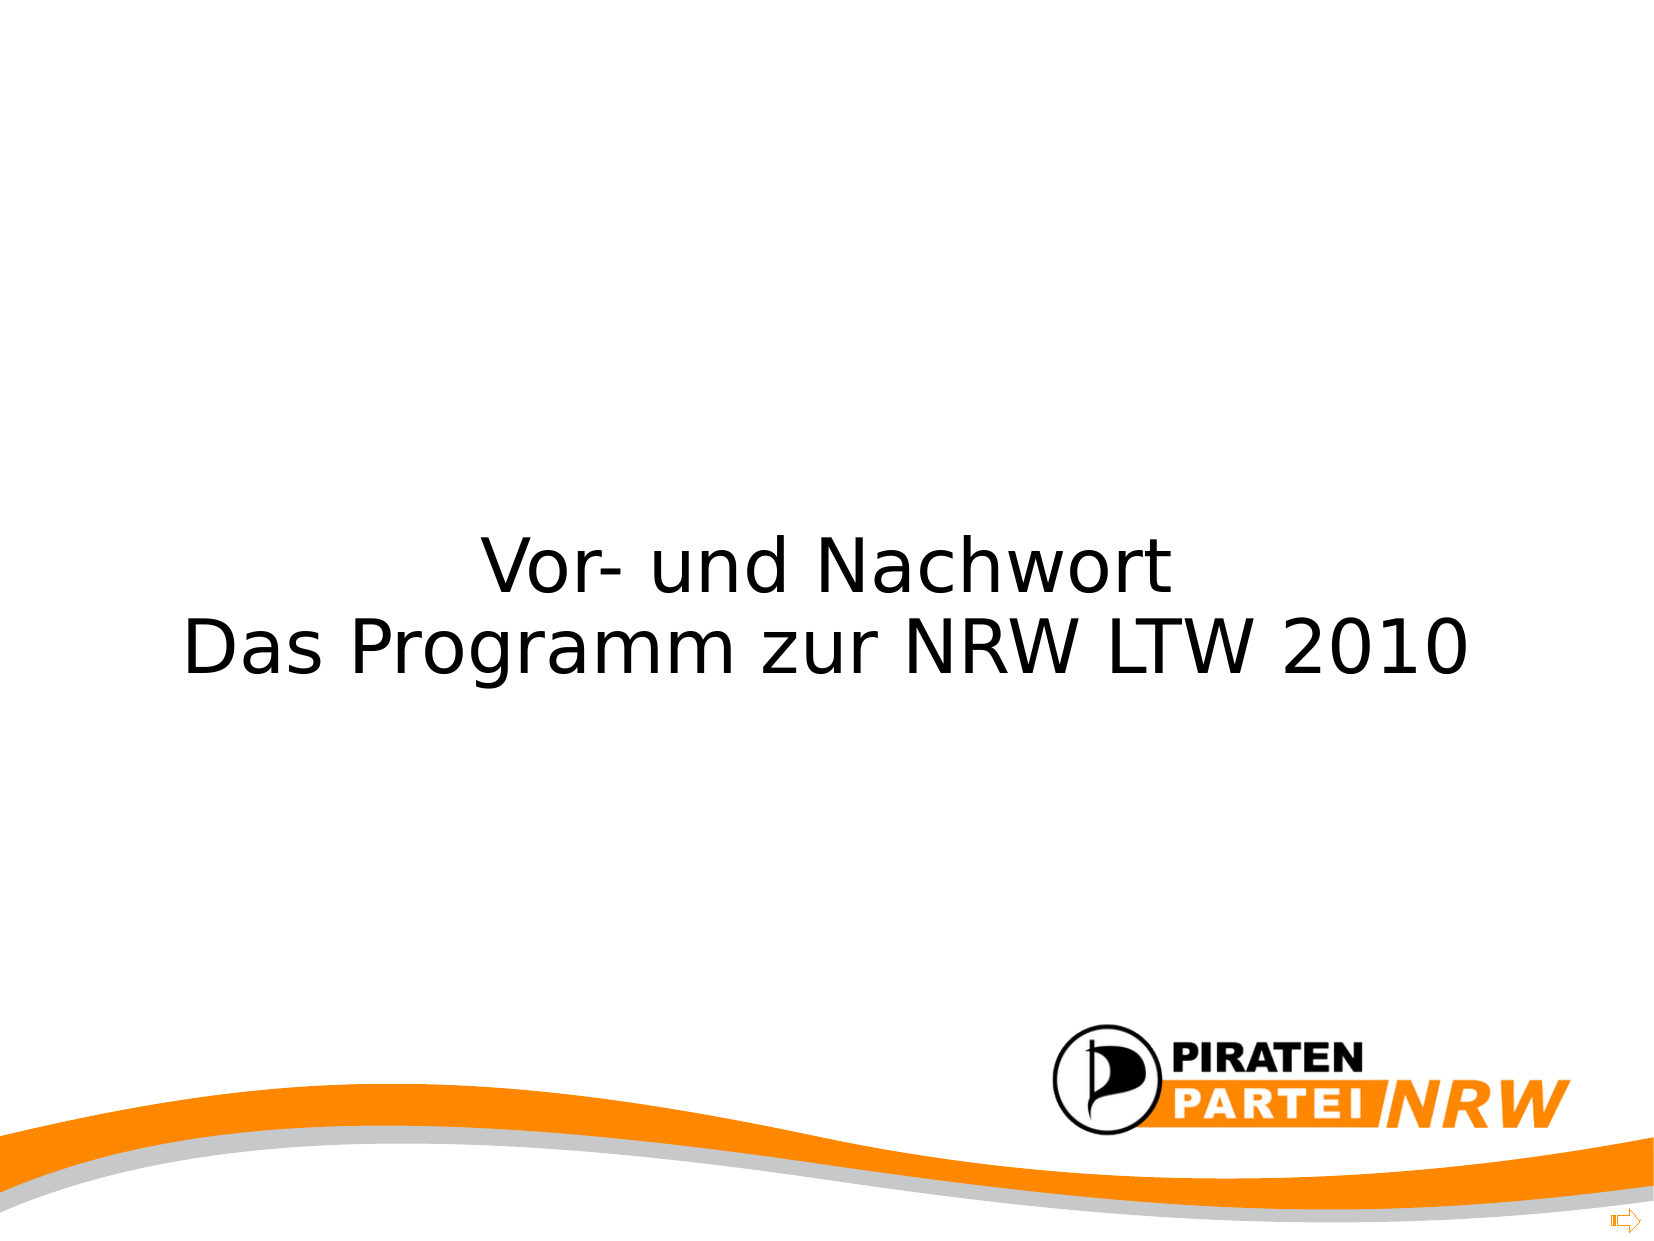

Vor- und Nachwort
# Das Programm zur NRW LTW 2010